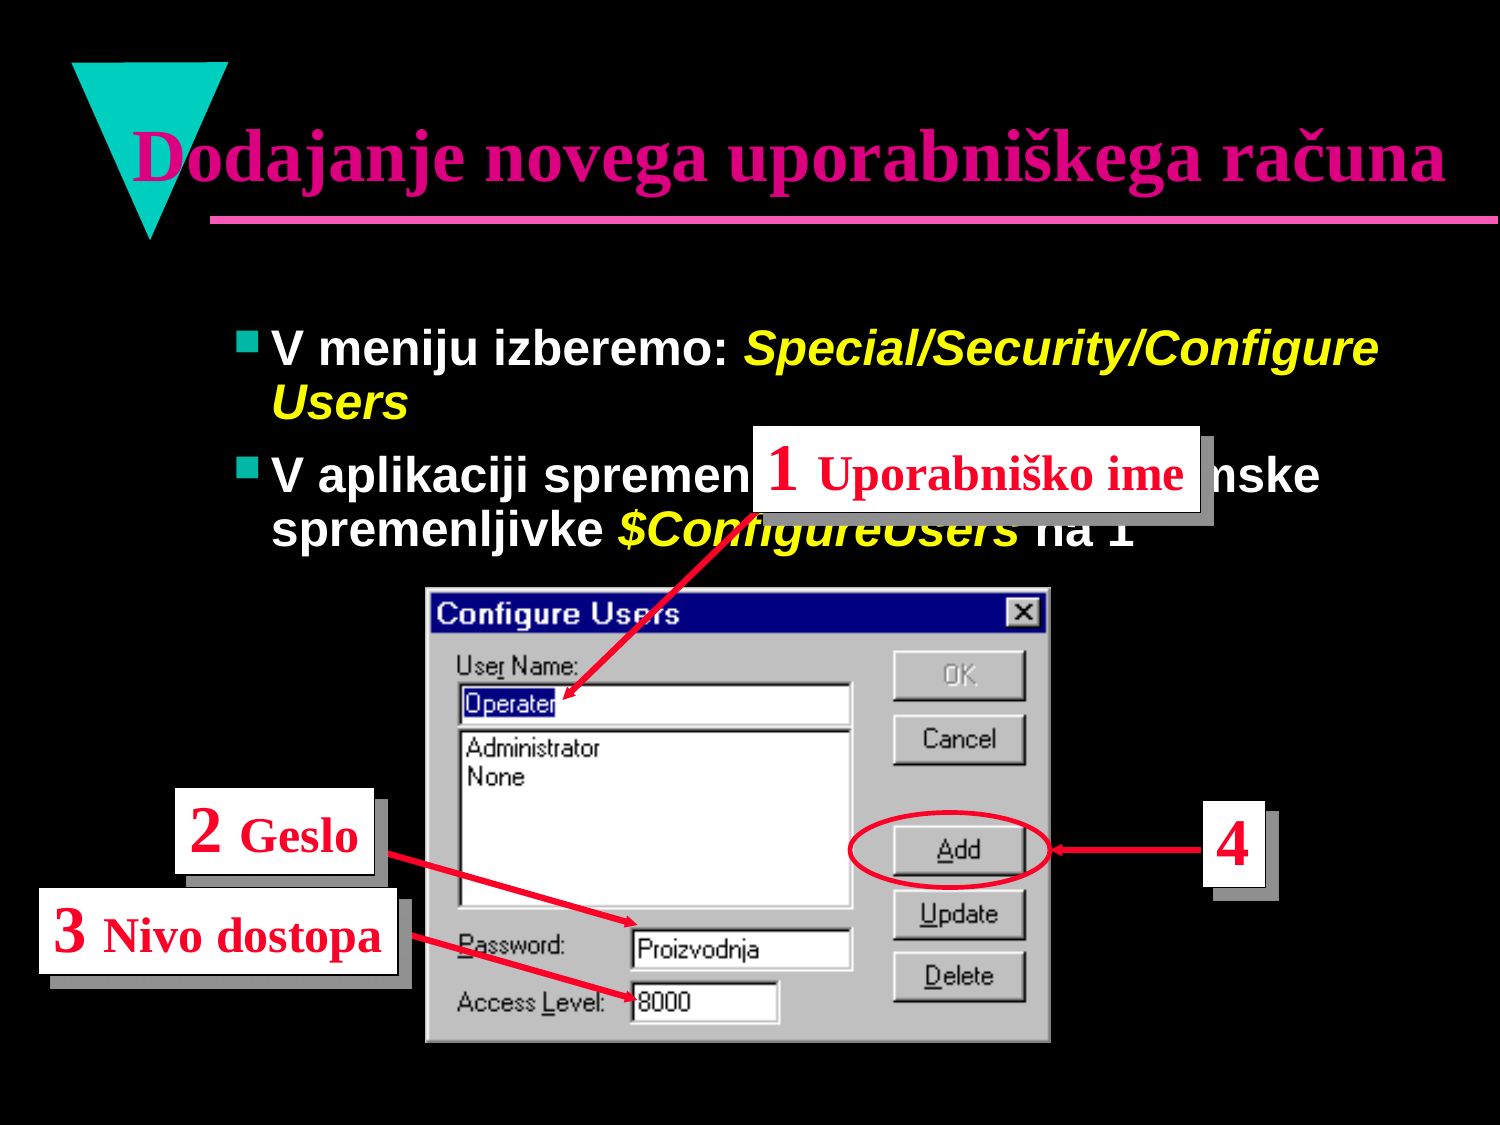

# Dodajanje novega uporabniškega računa
V meniju izberemo: Special/Security/Configure Users
V aplikaciji spremenimo vrednost sistemske spremenljivke $ConfigureUsers na 1
1 Uporabniško ime
2 Geslo
4
3 Nivo dostopa
Varnost, zaščita aplikacije in omejitve dostopa
8